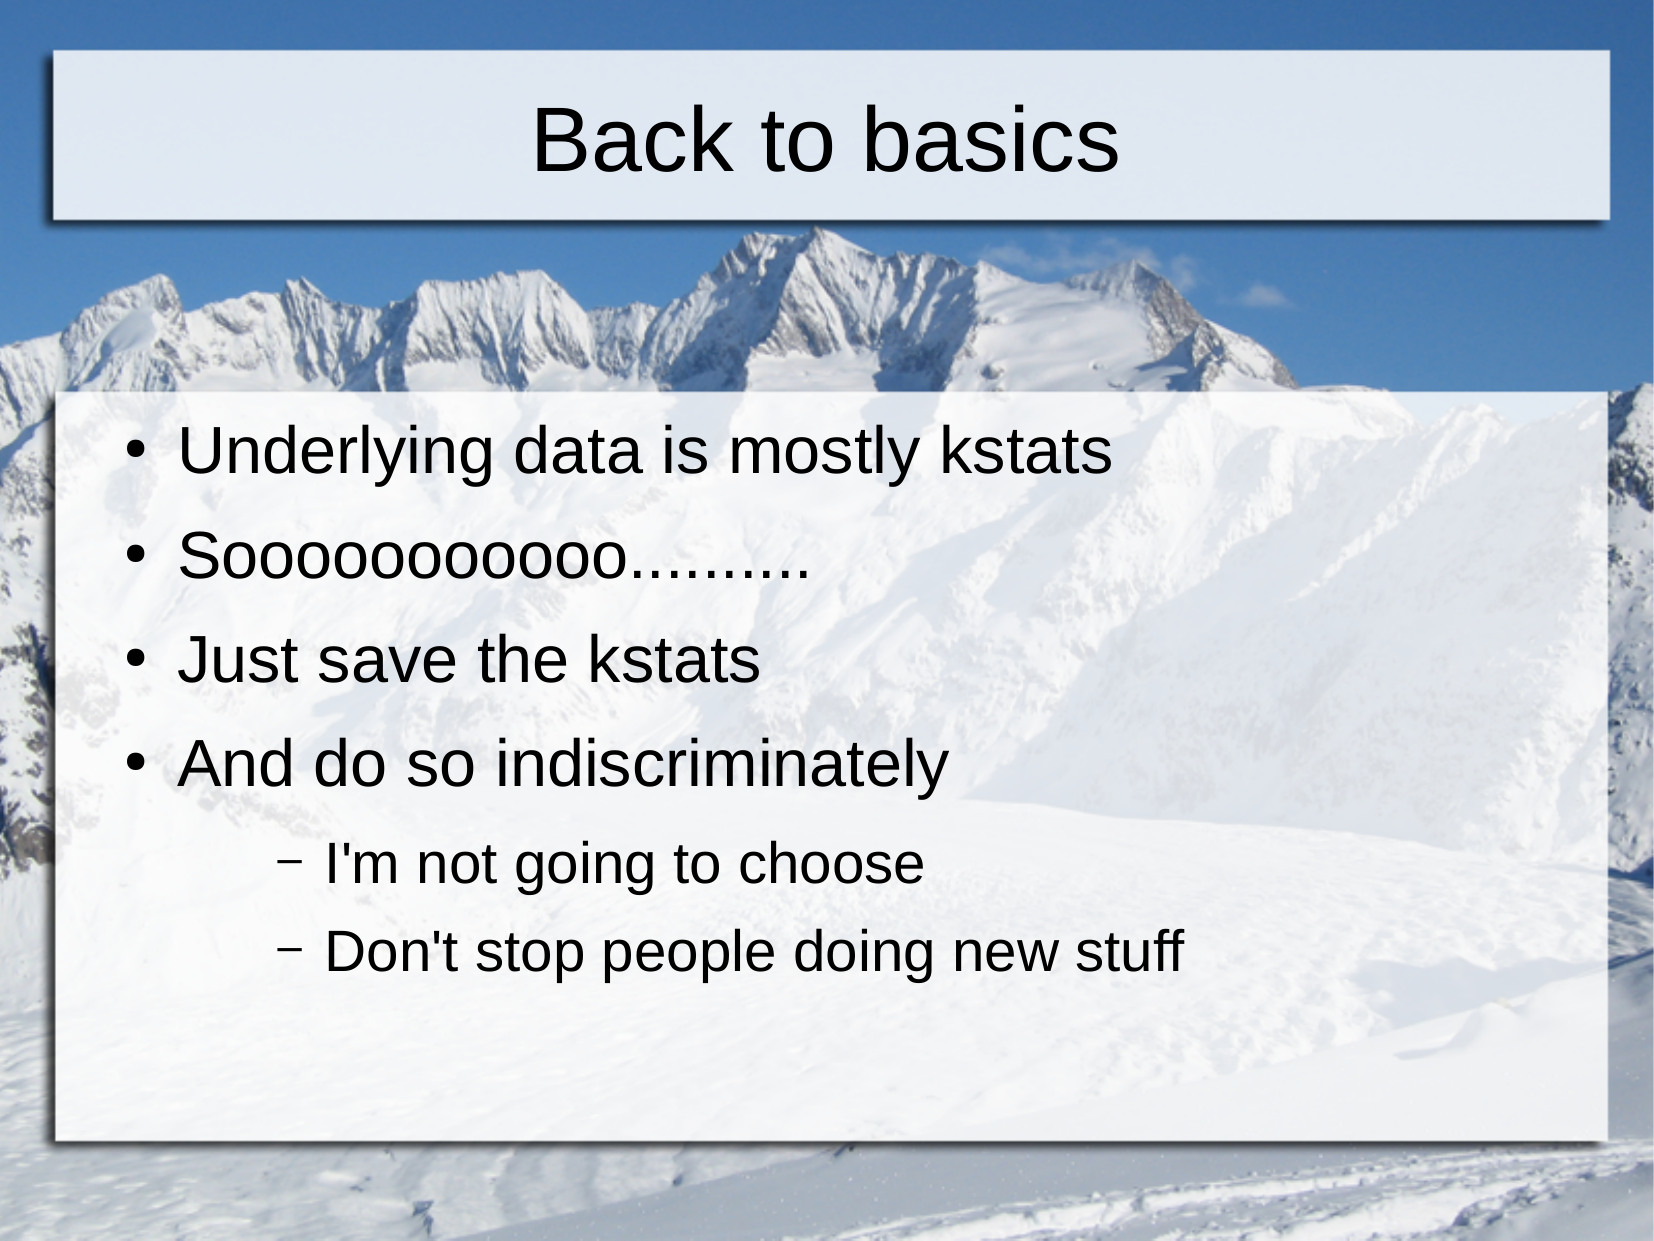

# Back to basics
Underlying data is mostly kstats
Sooooooooooo..........
Just save the kstats
And do so indiscriminately
I'm not going to choose
Don't stop people doing new stuff